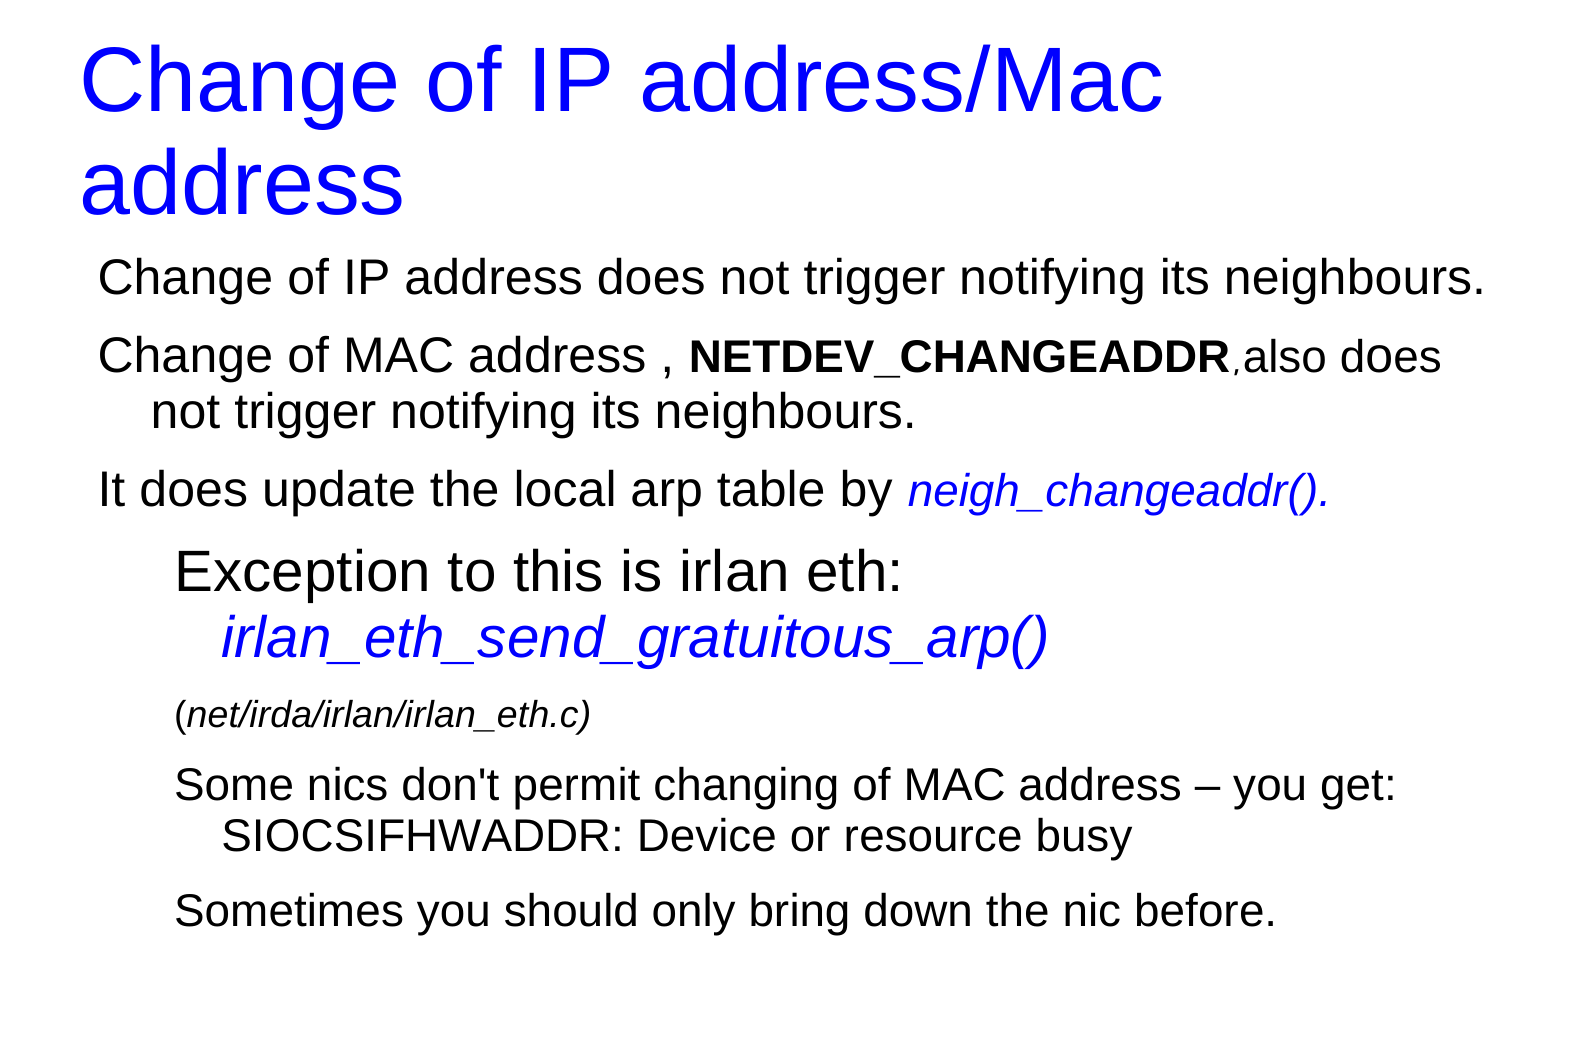

# Change of IP address/Mac address
Change of IP address does not trigger notifying its neighbours.
Change of MAC address , NETDEV_CHANGEADDR,also does not trigger notifying its neighbours.
It does update the local arp table by neigh_changeaddr().
Exception to this is irlan eth: irlan_eth_send_gratuitous_arp()
(net/irda/irlan/irlan_eth.c)
Some nics don't permit changing of MAC address – you get: SIOCSIFHWADDR: Device or resource busy
Sometimes you should only bring down the nic before.